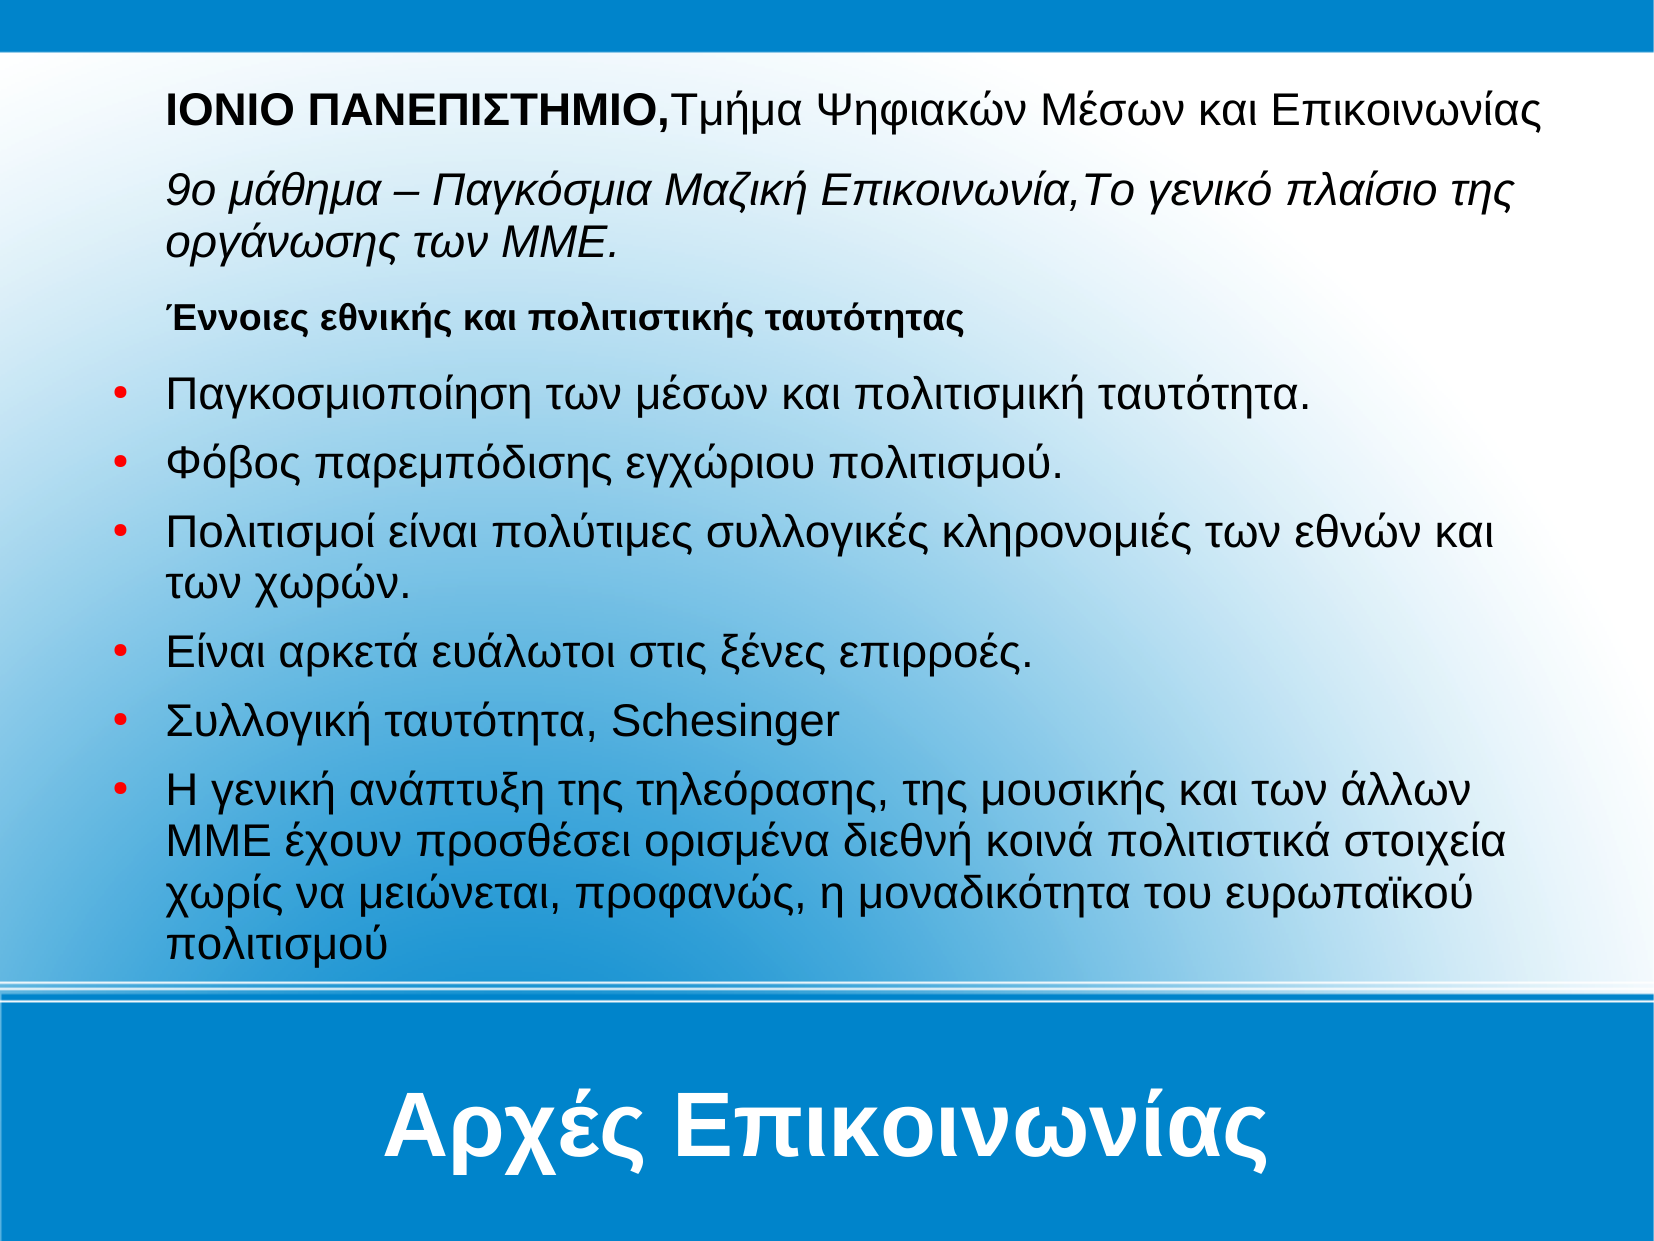

ΙΟΝΙΟ ΠΑΝΕΠΙΣΤΗΜΙΟ,Τμήμα Ψηφιακών Μέσων και Επικοινωνίας
9ο μάθημα – Παγκόσμια Μαζική Επικοινωνία,Το γενικό πλαίσιο της οργάνωσης των ΜΜΕ.
Έννοιες εθνικής και πολιτιστικής ταυτότητας
Παγκοσμιοποίηση των μέσων και πολιτισμική ταυτότητα.
Φόβος παρεμπόδισης εγχώριου πολιτισμού.
Πολιτισμοί είναι πολύτιμες συλλογικές κληρονομιές των εθνών και των χωρών.
Είναι αρκετά ευάλωτοι στις ξένες επιρροές.
Συλλογική ταυτότητα, Schesinger
H γενική ανάπτυξη της τηλεόρασης, της μουσικής και των άλλων ΜΜΕ έχουν προσθέσει ορισμένα διεθνή κοινά πολιτιστικά στοιχεία χωρίς να μειώνεται, προφανώς, η μοναδικότητα του ευρωπαϊκού πολιτισμού
# Αρχές Επικοινωνίας